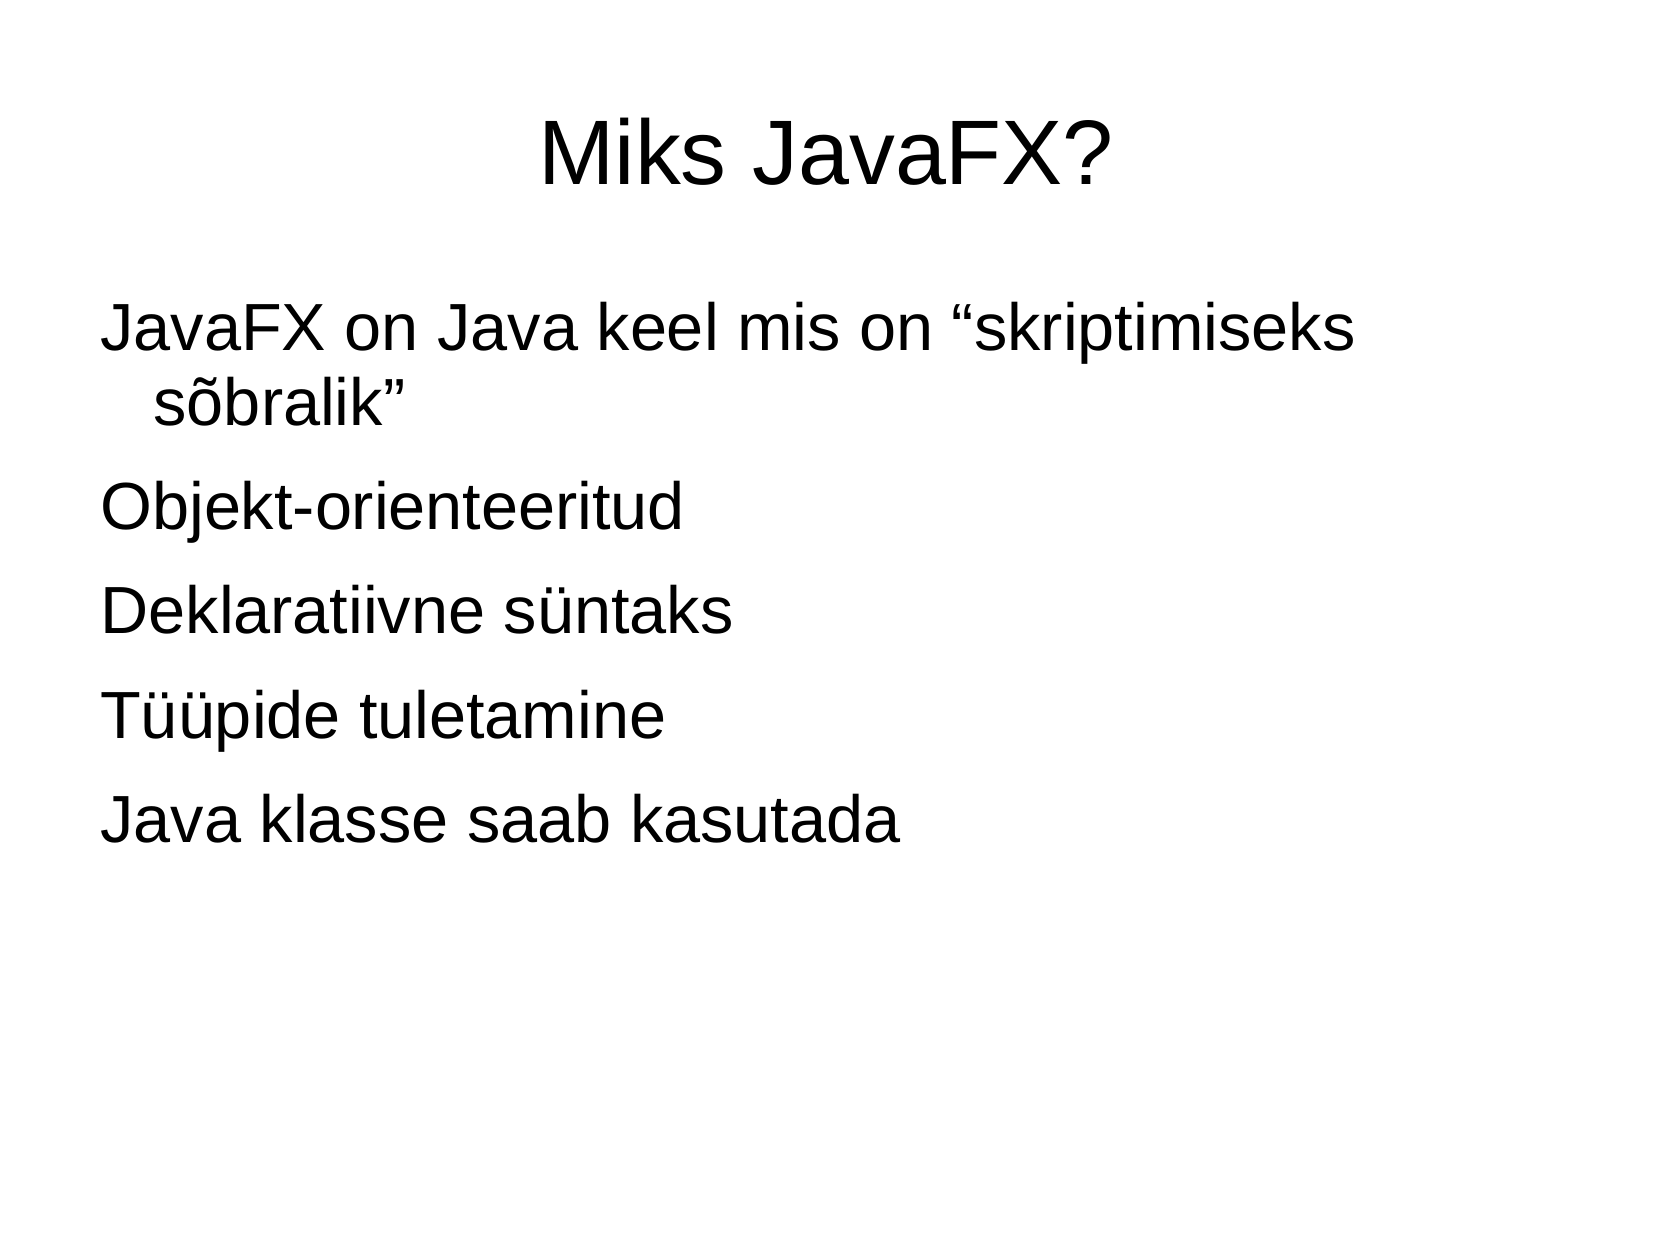

# Miks JavaFX?
JavaFX on Java keel mis on “skriptimiseks sõbralik”
Objekt-orienteeritud
Deklaratiivne süntaks
Tüüpide tuletamine
Java klasse saab kasutada